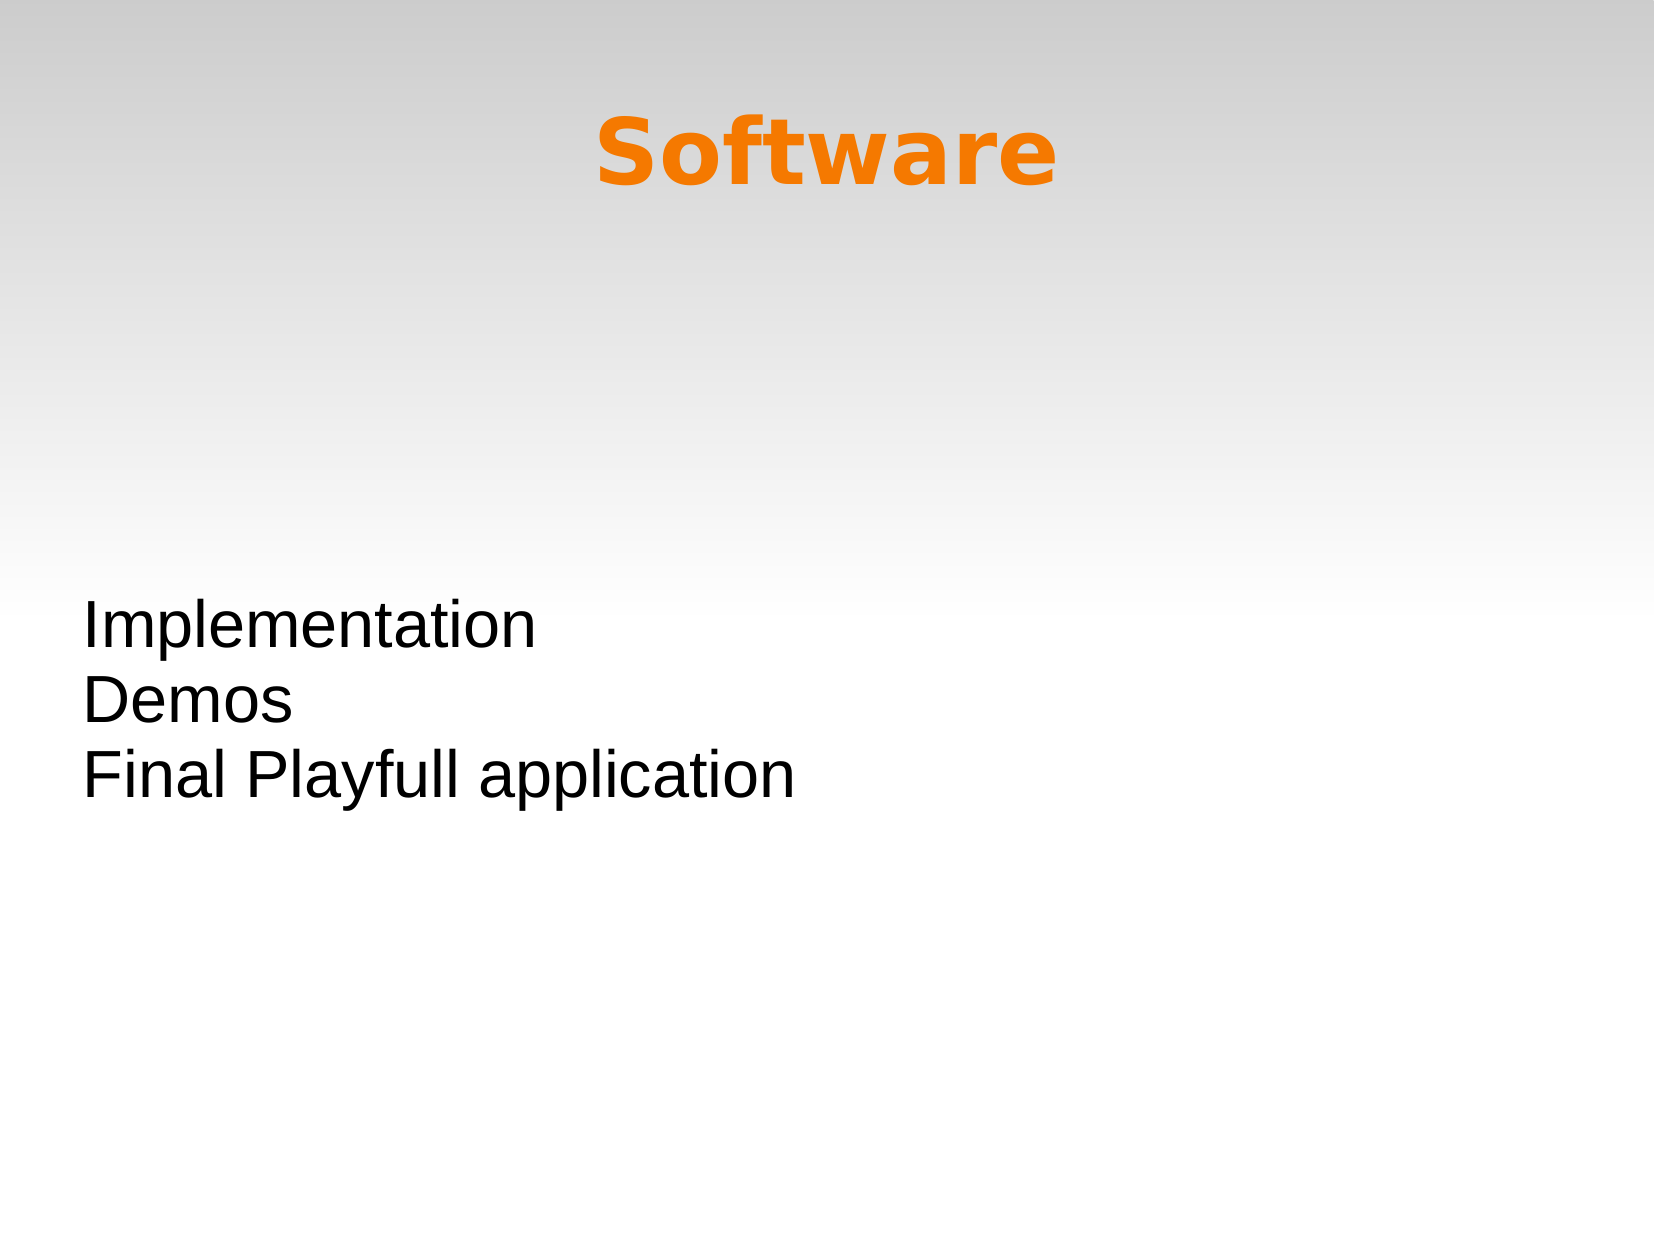

# Software
Implementation
Demos
Final Playfull application